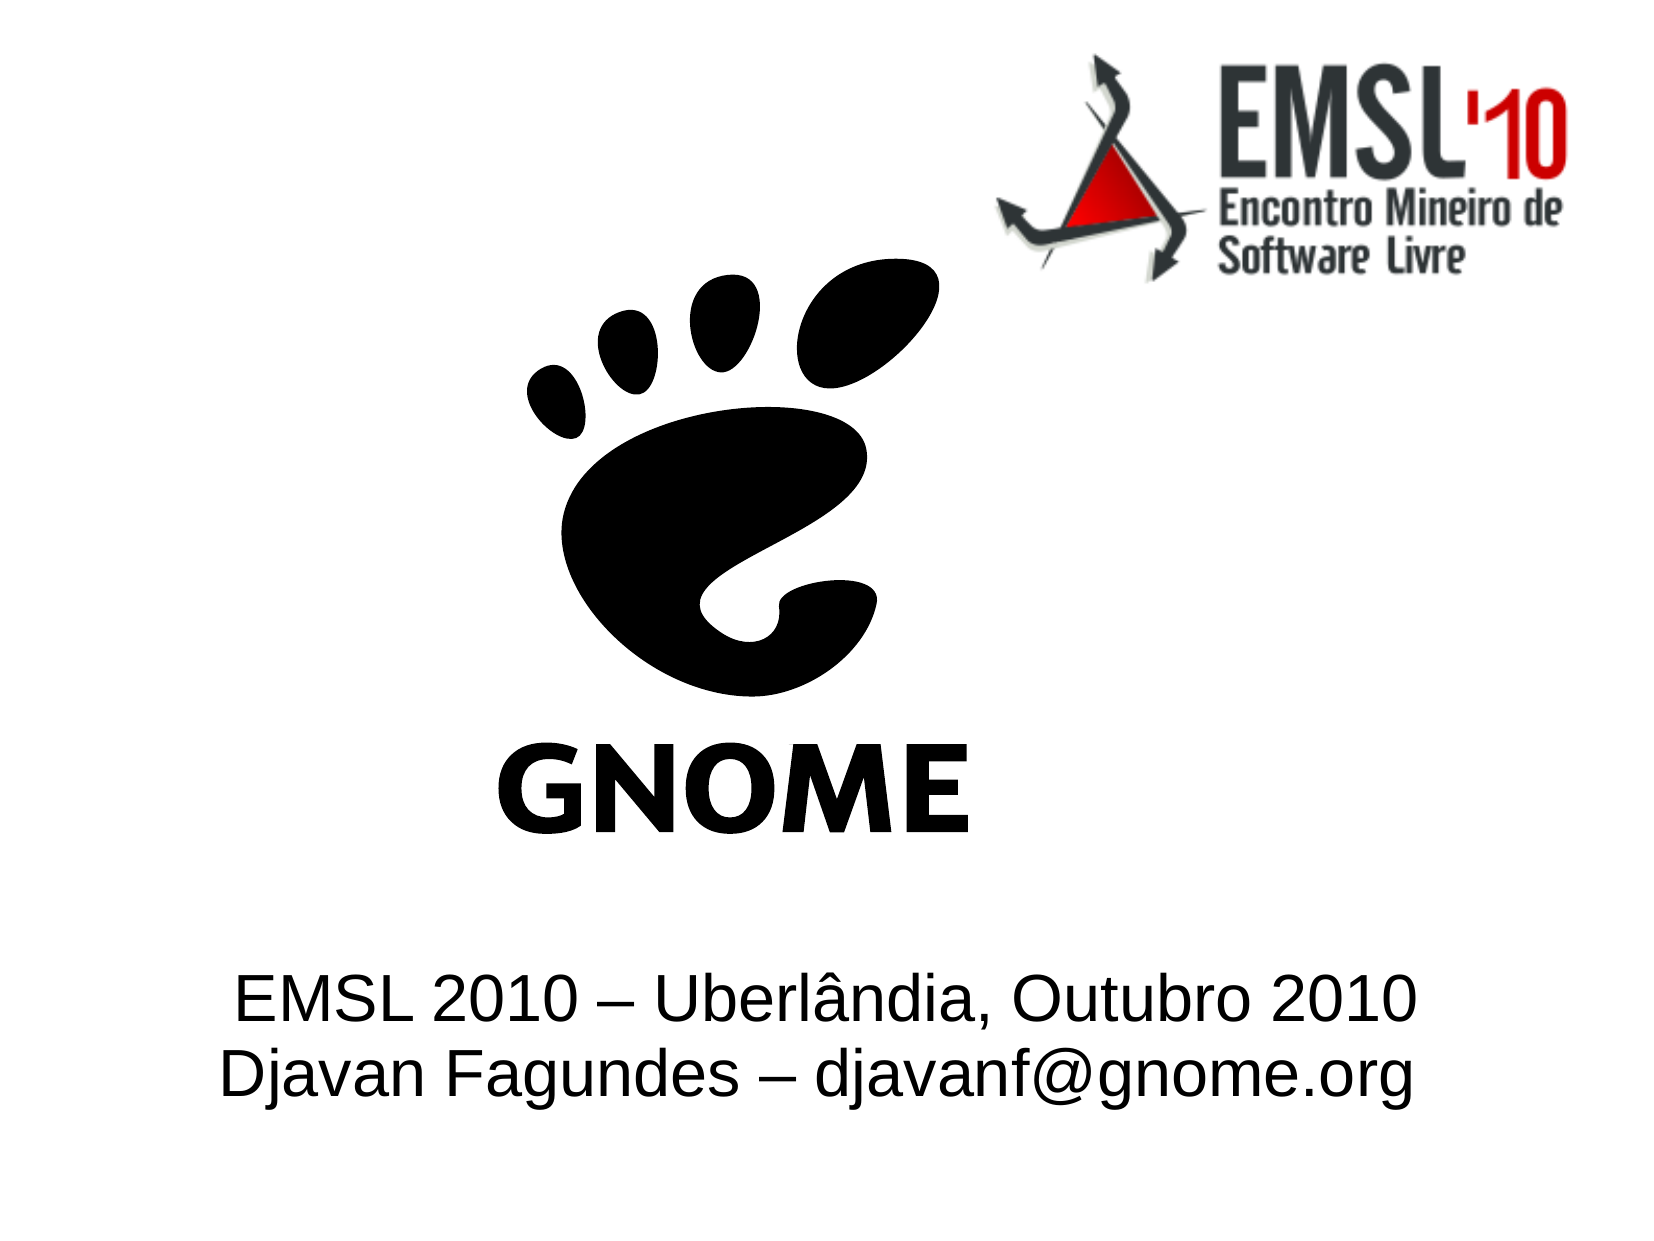

#
EMSL 2010 – Uberlândia, Outubro 2010
Djavan Fagundes – djavanf@gnome.org